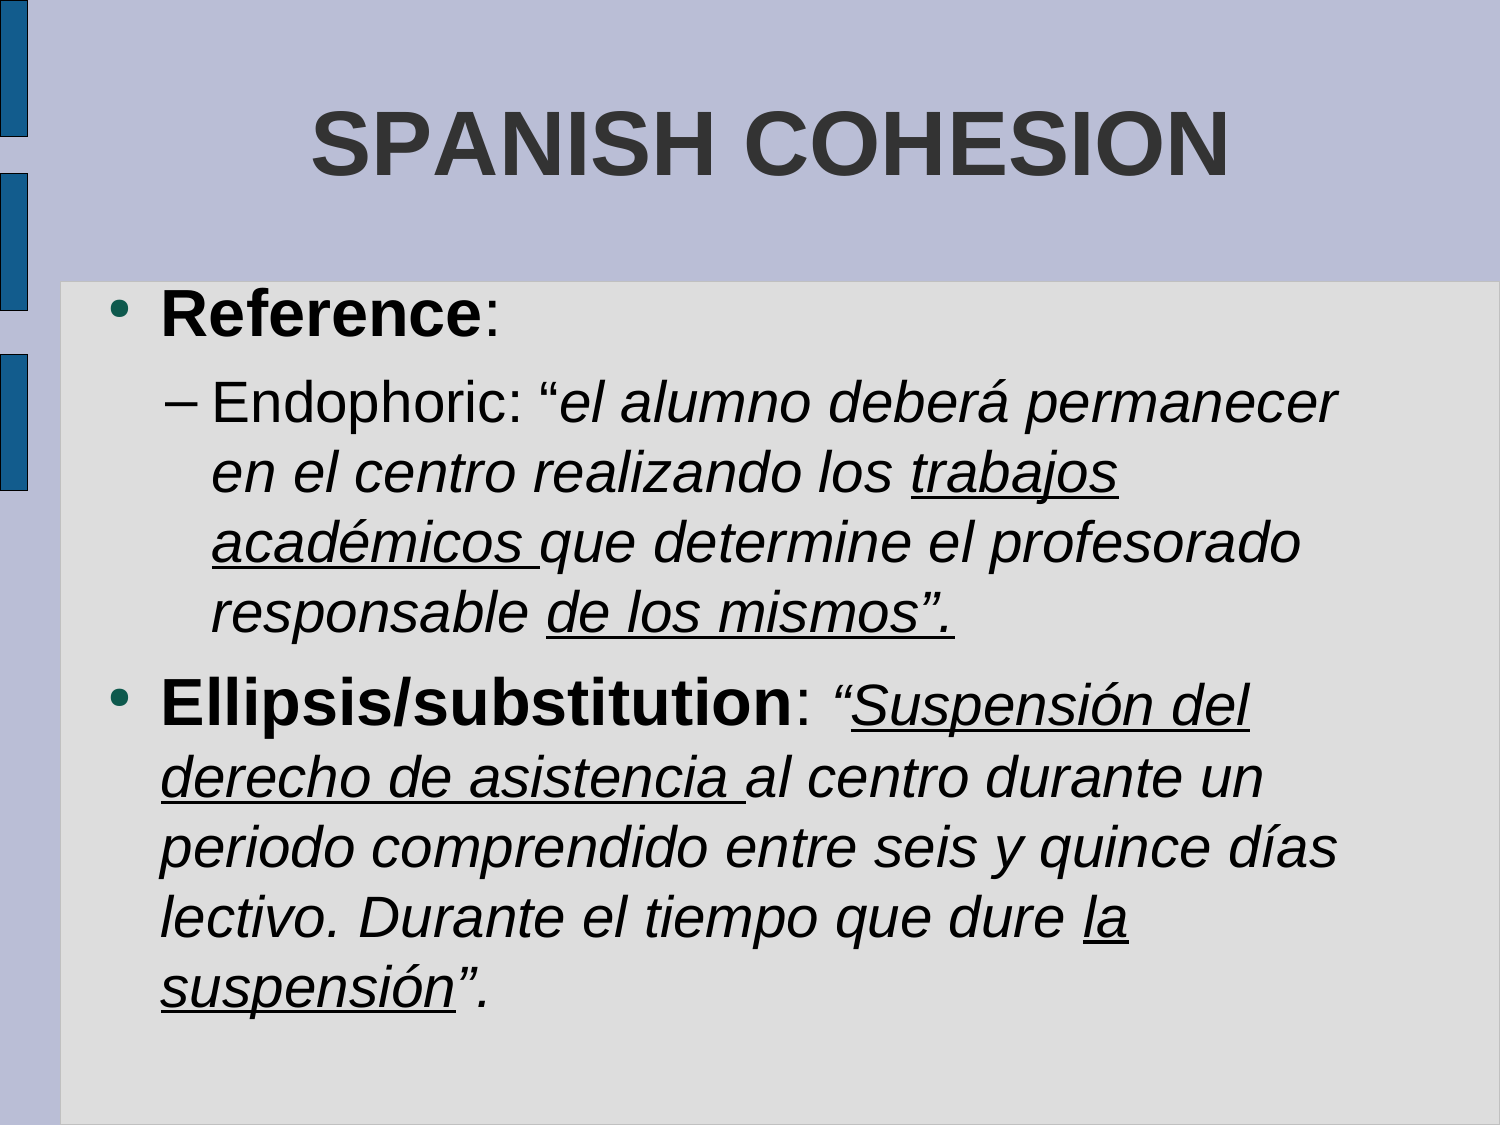

# SPANISH COHESION
Reference:
Endophoric: “el alumno deberá permanecer en el centro realizando los trabajos académicos que determine el profesorado responsable de los mismos”.
Ellipsis/substitution: “Suspensión del derecho de asistencia al centro durante un periodo comprendido entre seis y quince días lectivo. Durante el tiempo que dure la suspensión”.